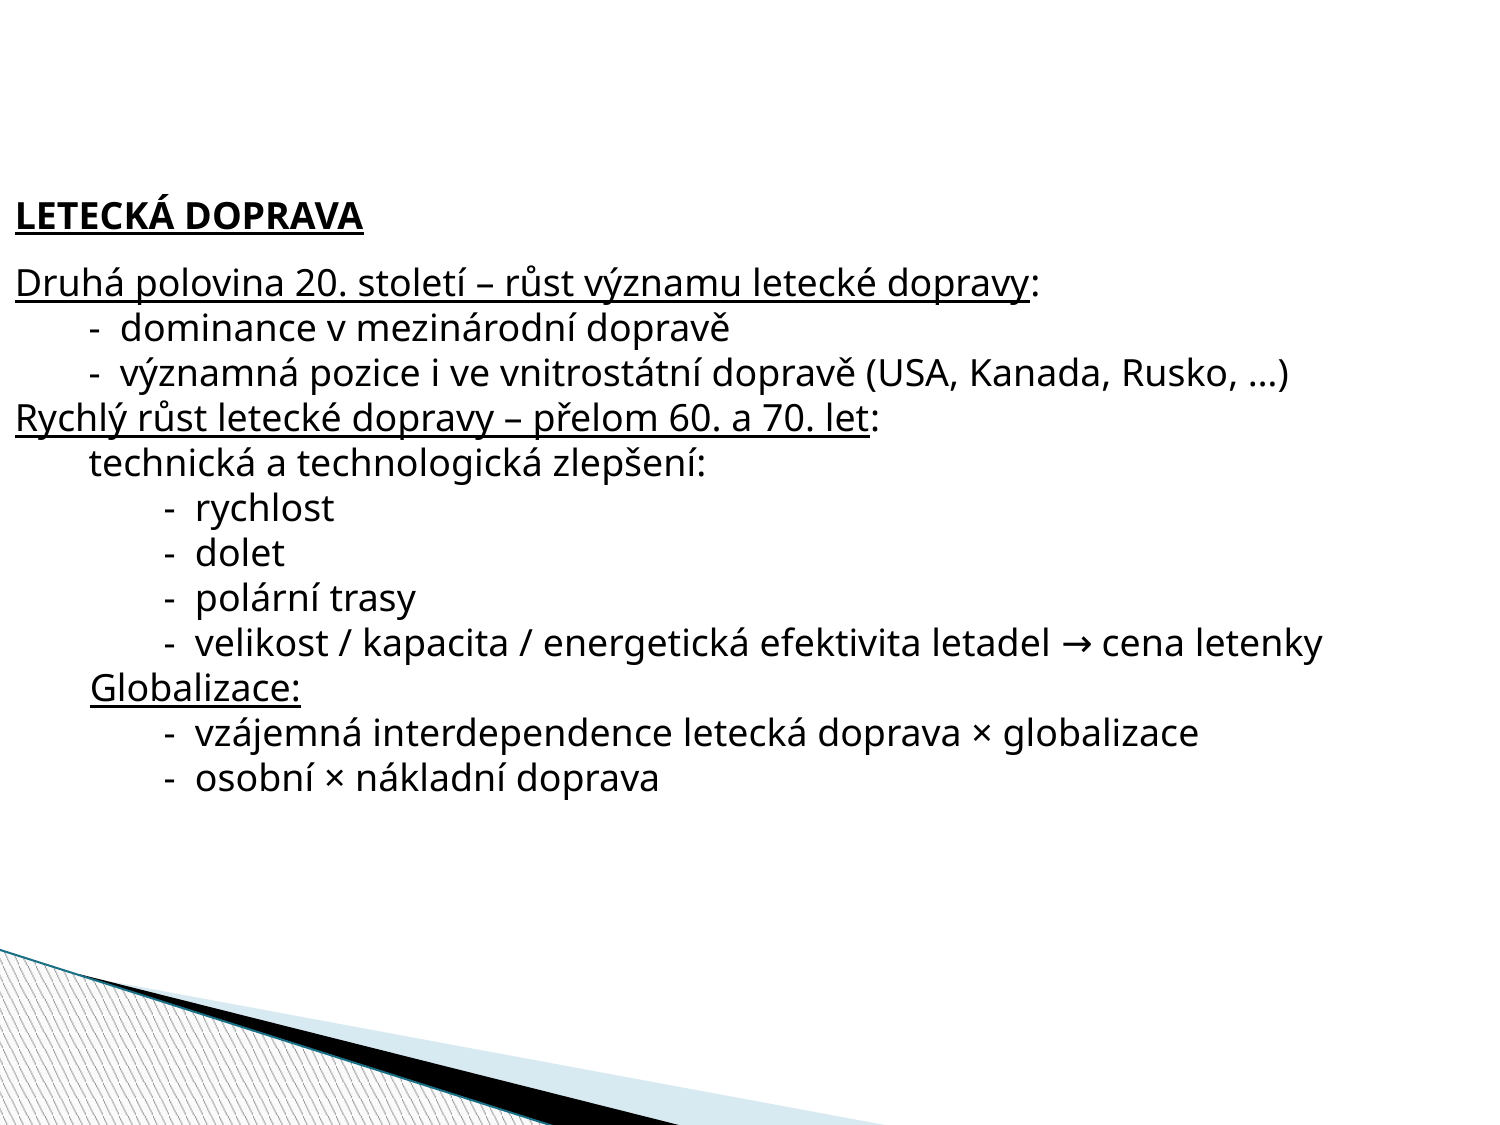

LETECKÁ DOPRAVA
Druhá polovina 20. století – růst významu letecké dopravy:
	- dominance v mezinárodní dopravě
	- významná pozice i ve vnitrostátní dopravě (USA, Kanada, Rusko, …)
Rychlý růst letecké dopravy – přelom 60. a 70. let:
 	technická a technologická zlepšení:
	- rychlost
	- dolet
	- polární trasy
	- velikost / kapacita / energetická efektivita letadel → cena letenky
Globalizace:
	- vzájemná interdependence letecká doprava × globalizace
	- osobní × nákladní doprava